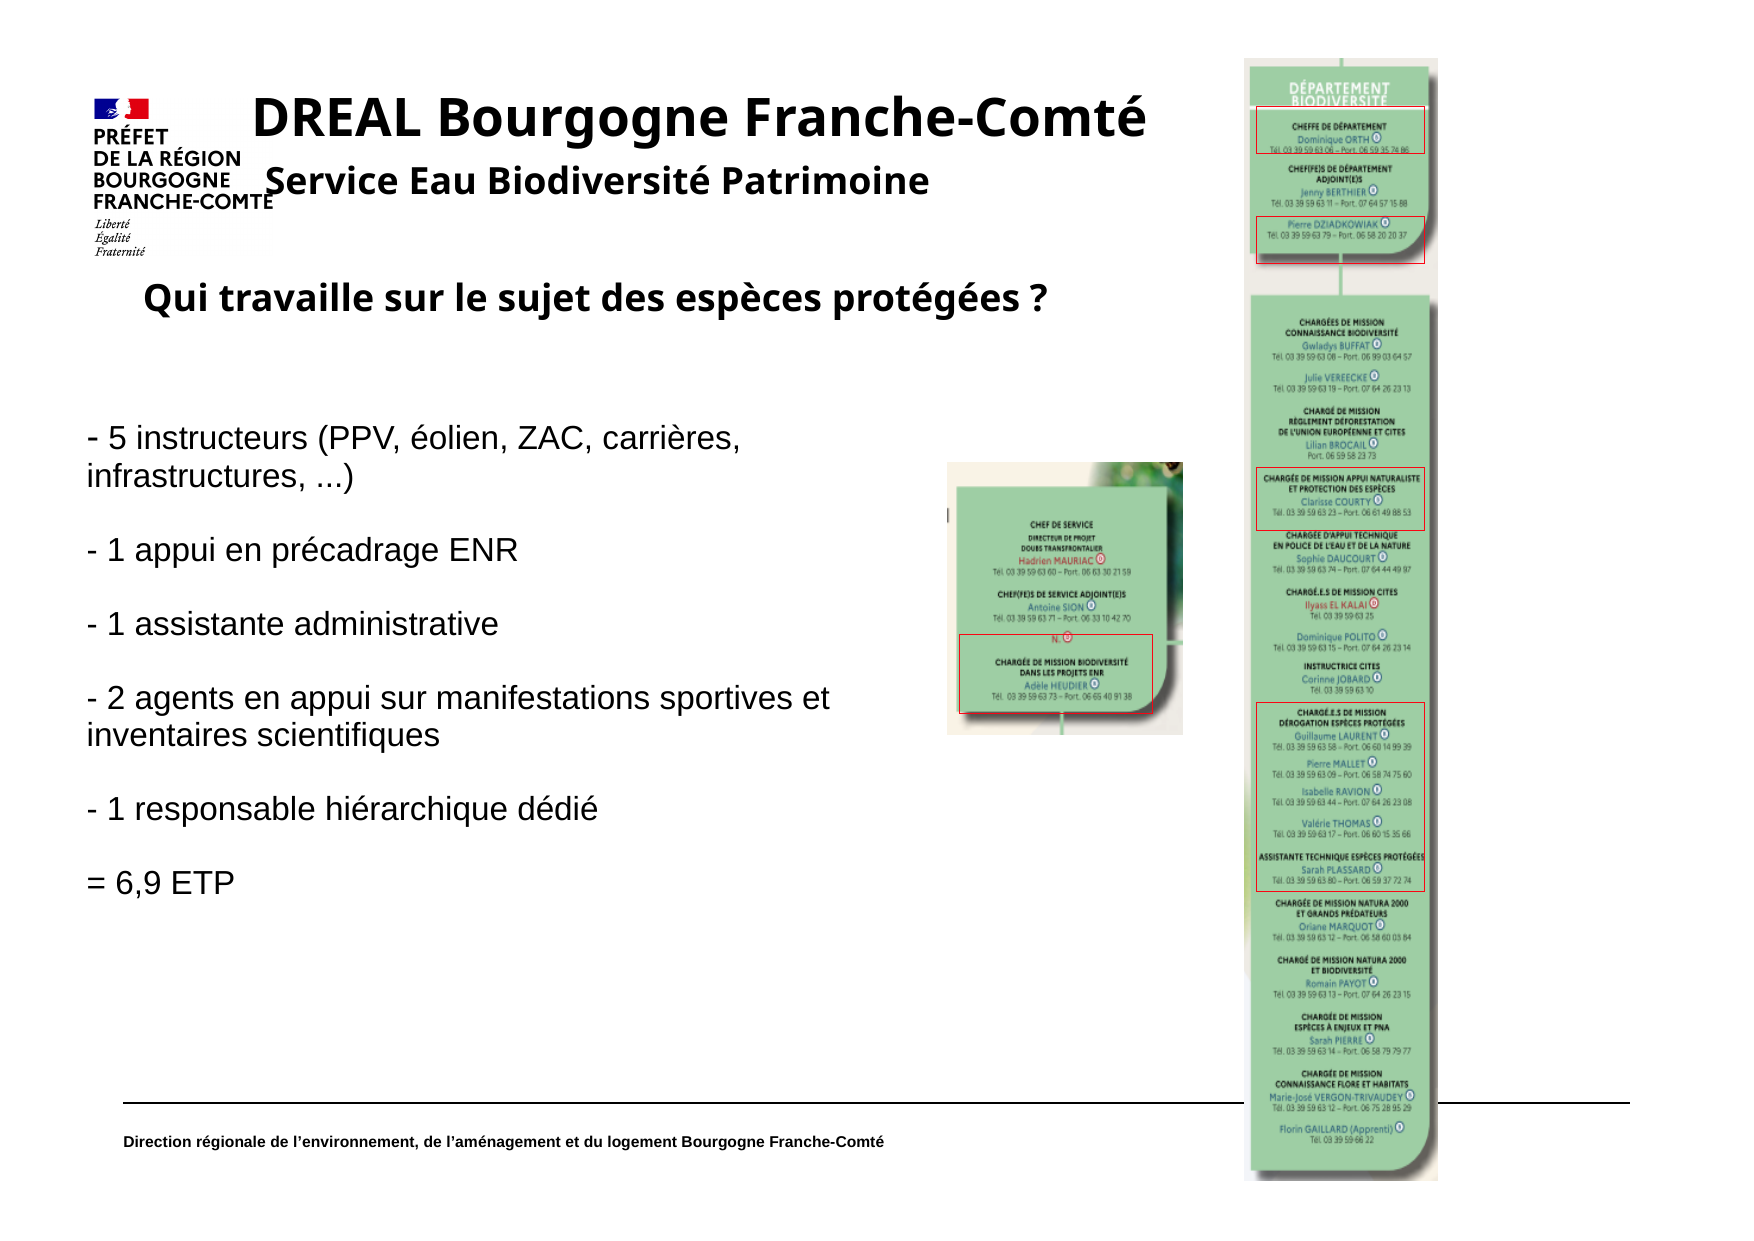

DREAL Bourgogne Franche-Comté
	 Service Eau Biodiversité Patrimoine
# Qui travaille sur le sujet des espèces protégées ?
- 5 instructeurs (PPV, éolien, ZAC, carrières, infrastructures, ...)
- 1 appui en précadrage ENR
- 1 assistante administrative
- 2 agents en appui sur manifestations sportives et inventaires scientifiques
- 1 responsable hiérarchique dédié
= 6,9 ETP
Direction régionale de l’environnement, de l’aménagement et du logement Auvergne-Rhône-Alpes
2